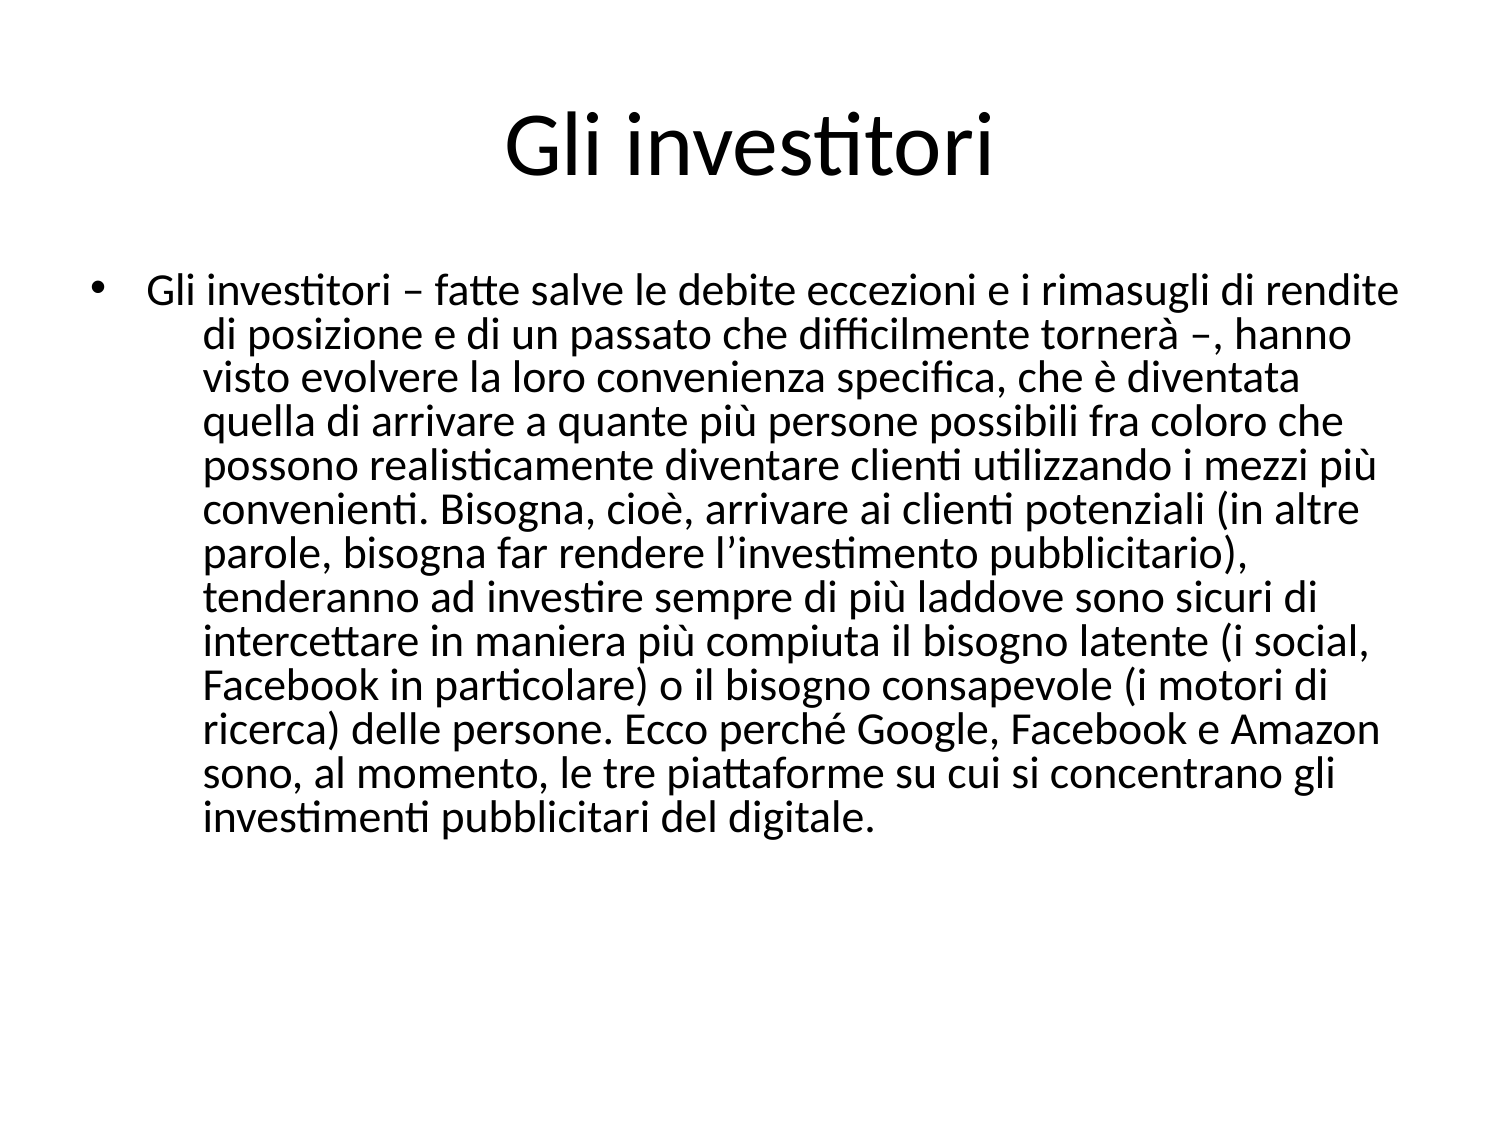

# Gli investitori
Gli investitori – fatte salve le debite eccezioni e i rimasugli di rendite di posizione e di un passato che difficilmente tornerà –, hanno visto evolvere la loro convenienza specifica, che è diventata quella di arrivare a quante più persone possibili fra coloro che possono realisticamente diventare clienti utilizzando i mezzi più convenienti. Bisogna, cioè, arrivare ai clienti potenziali (in altre parole, bisogna far rendere l’investimento pubblicitario), tenderanno ad investire sempre di più laddove sono sicuri di intercettare in maniera più compiuta il bisogno latente (i social, Facebook in particolare) o il bisogno consapevole (i motori di ricerca) delle persone. Ecco perché Google, Facebook e Amazon sono, al momento, le tre piattaforme su cui si concentrano gli investimenti pubblicitari del digitale.